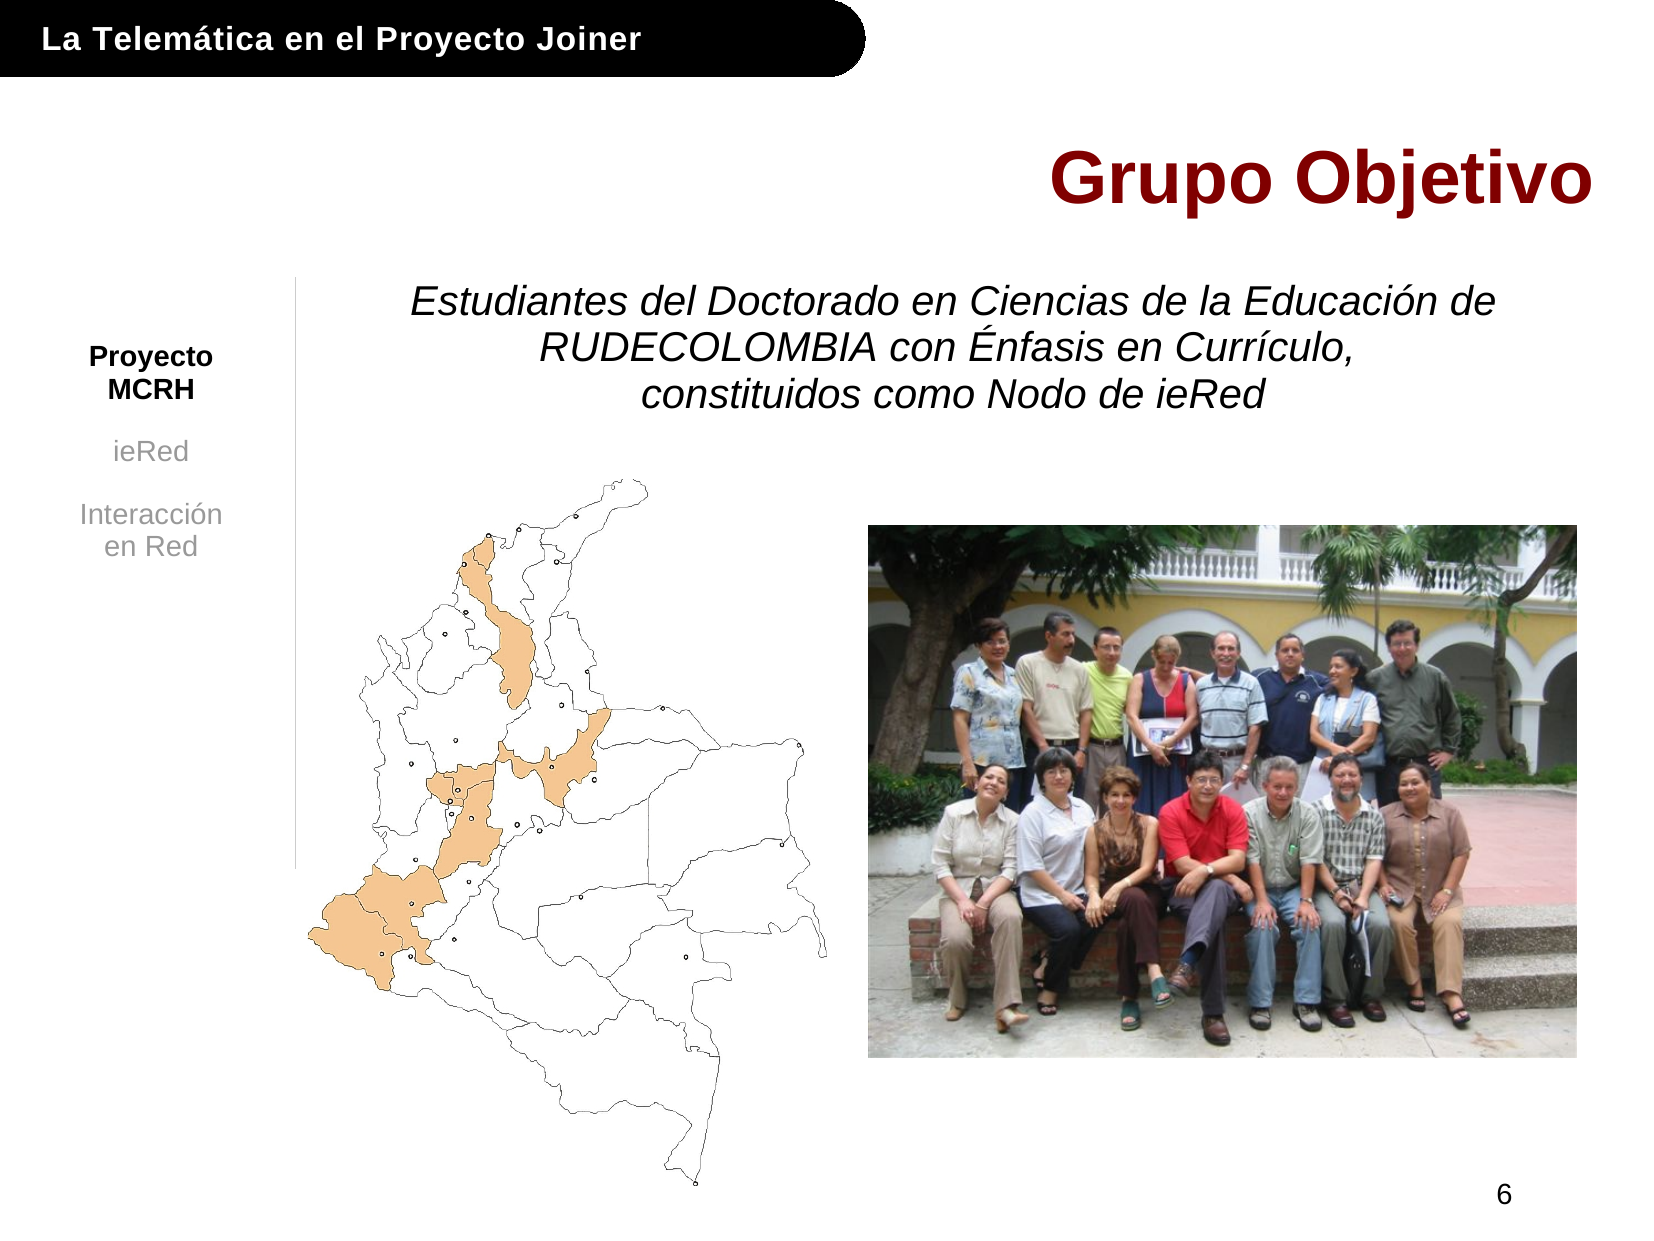

# Grupo Objetivo
Estudiantes del Doctorado en Ciencias de la Educación de RUDECOLOMBIA con Énfasis en Currículo,
constituidos como Nodo de ieRed
Proyecto
MCRH
ieRed
Interacción
en Red